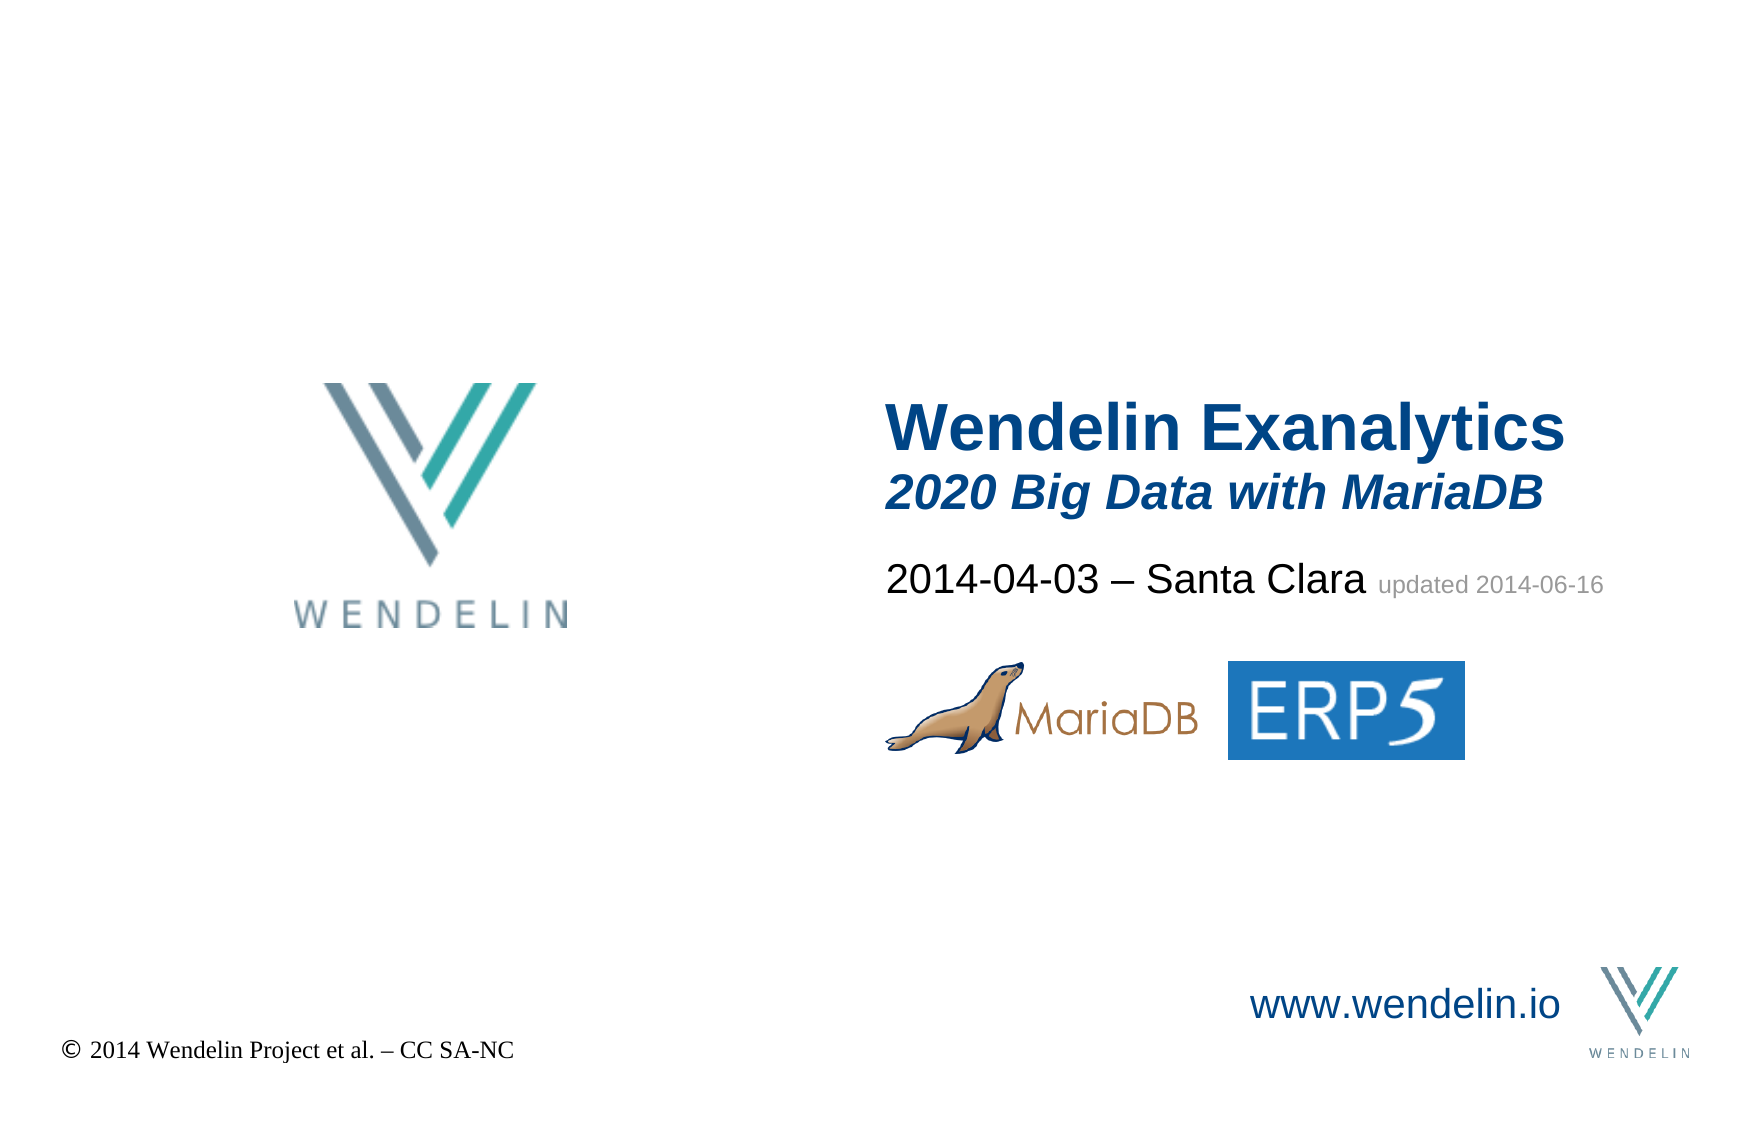

# Wendelin Exanalytics 2020 Big Data with MariaDB
2014-04-03 – Santa Clara updated 2014-06-16
www.wendelin.io